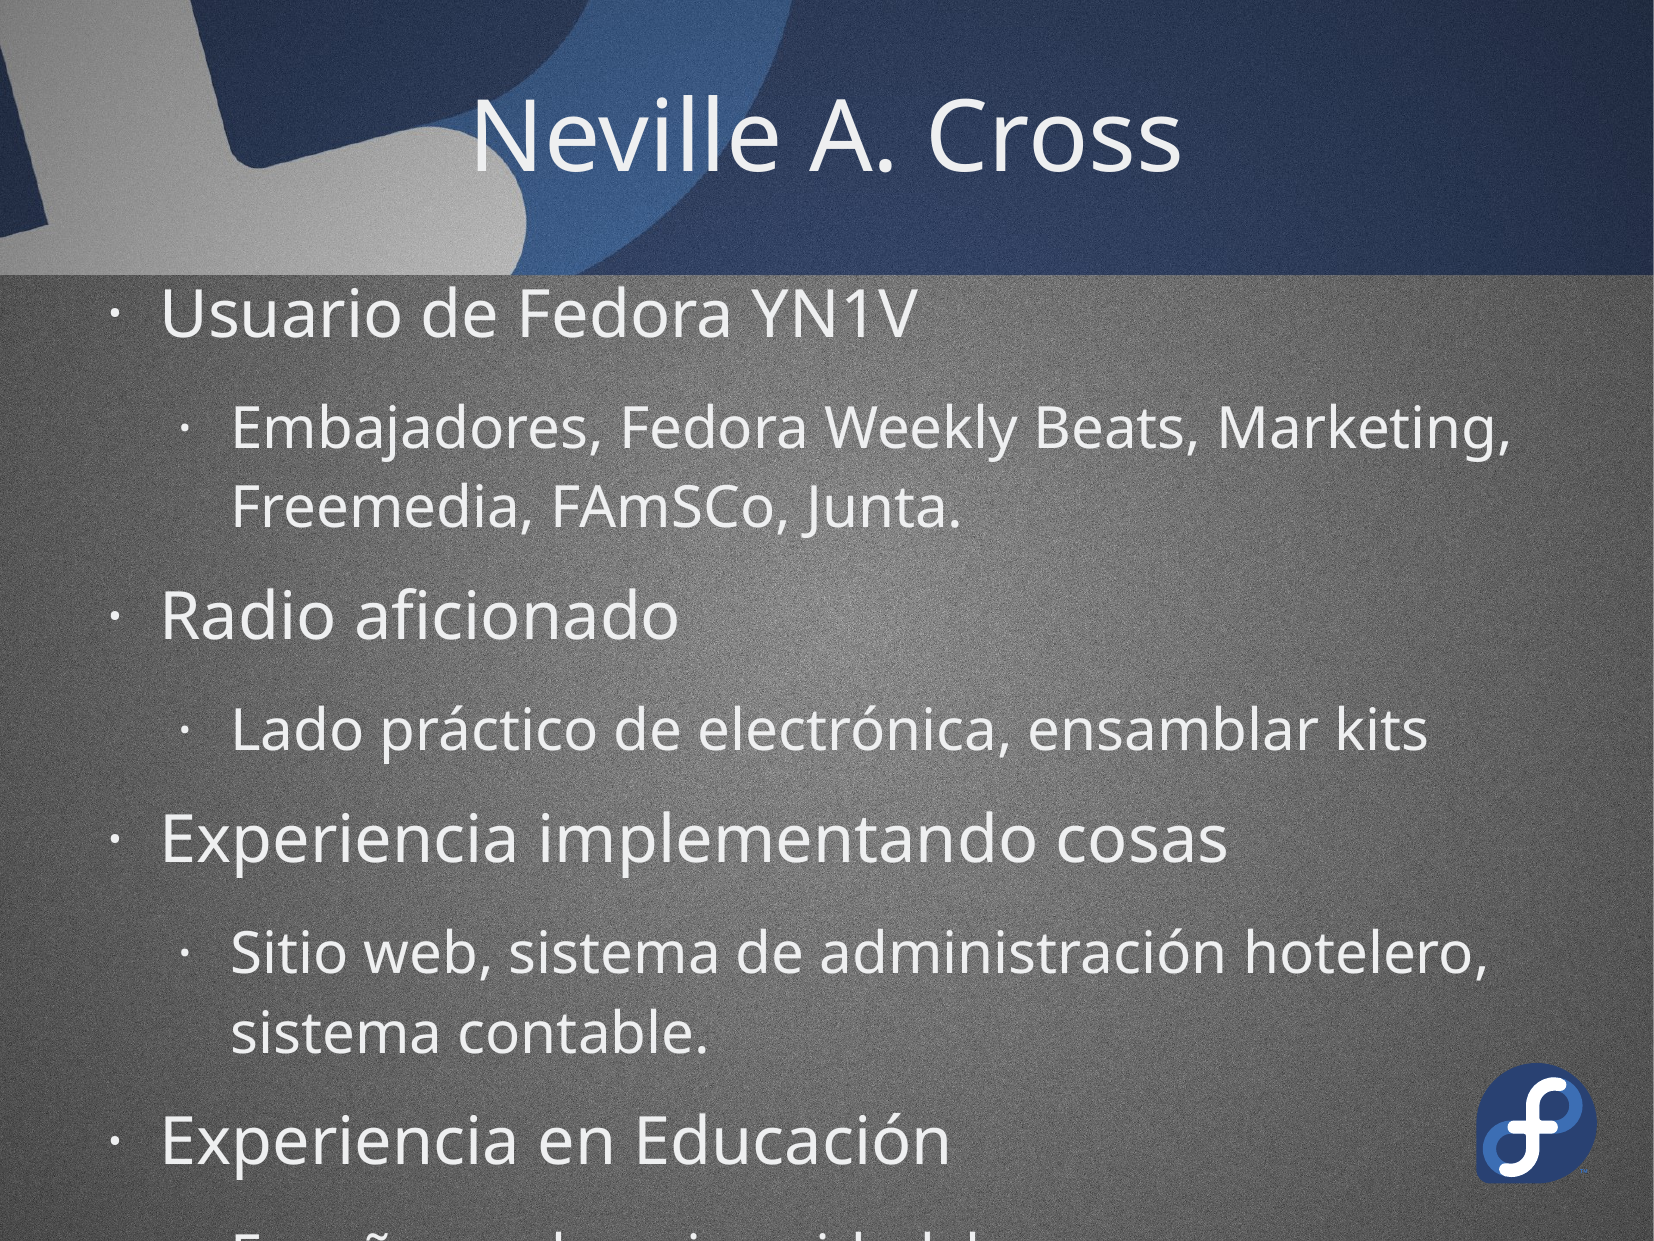

# Neville A. Cross
Usuario de Fedora YN1V
Embajadores, Fedora Weekly Beats, Marketing, Freemedia, FAmSCo, Junta.
Radio aficionado
Lado práctico de electrónica, ensamblar kits
Experiencia implementando cosas
Sitio web, sistema de administración hotelero, sistema contable.
Experiencia en Educación
Enseñar en la universidad, lanzar un programa de pregrado, crear asignaturas